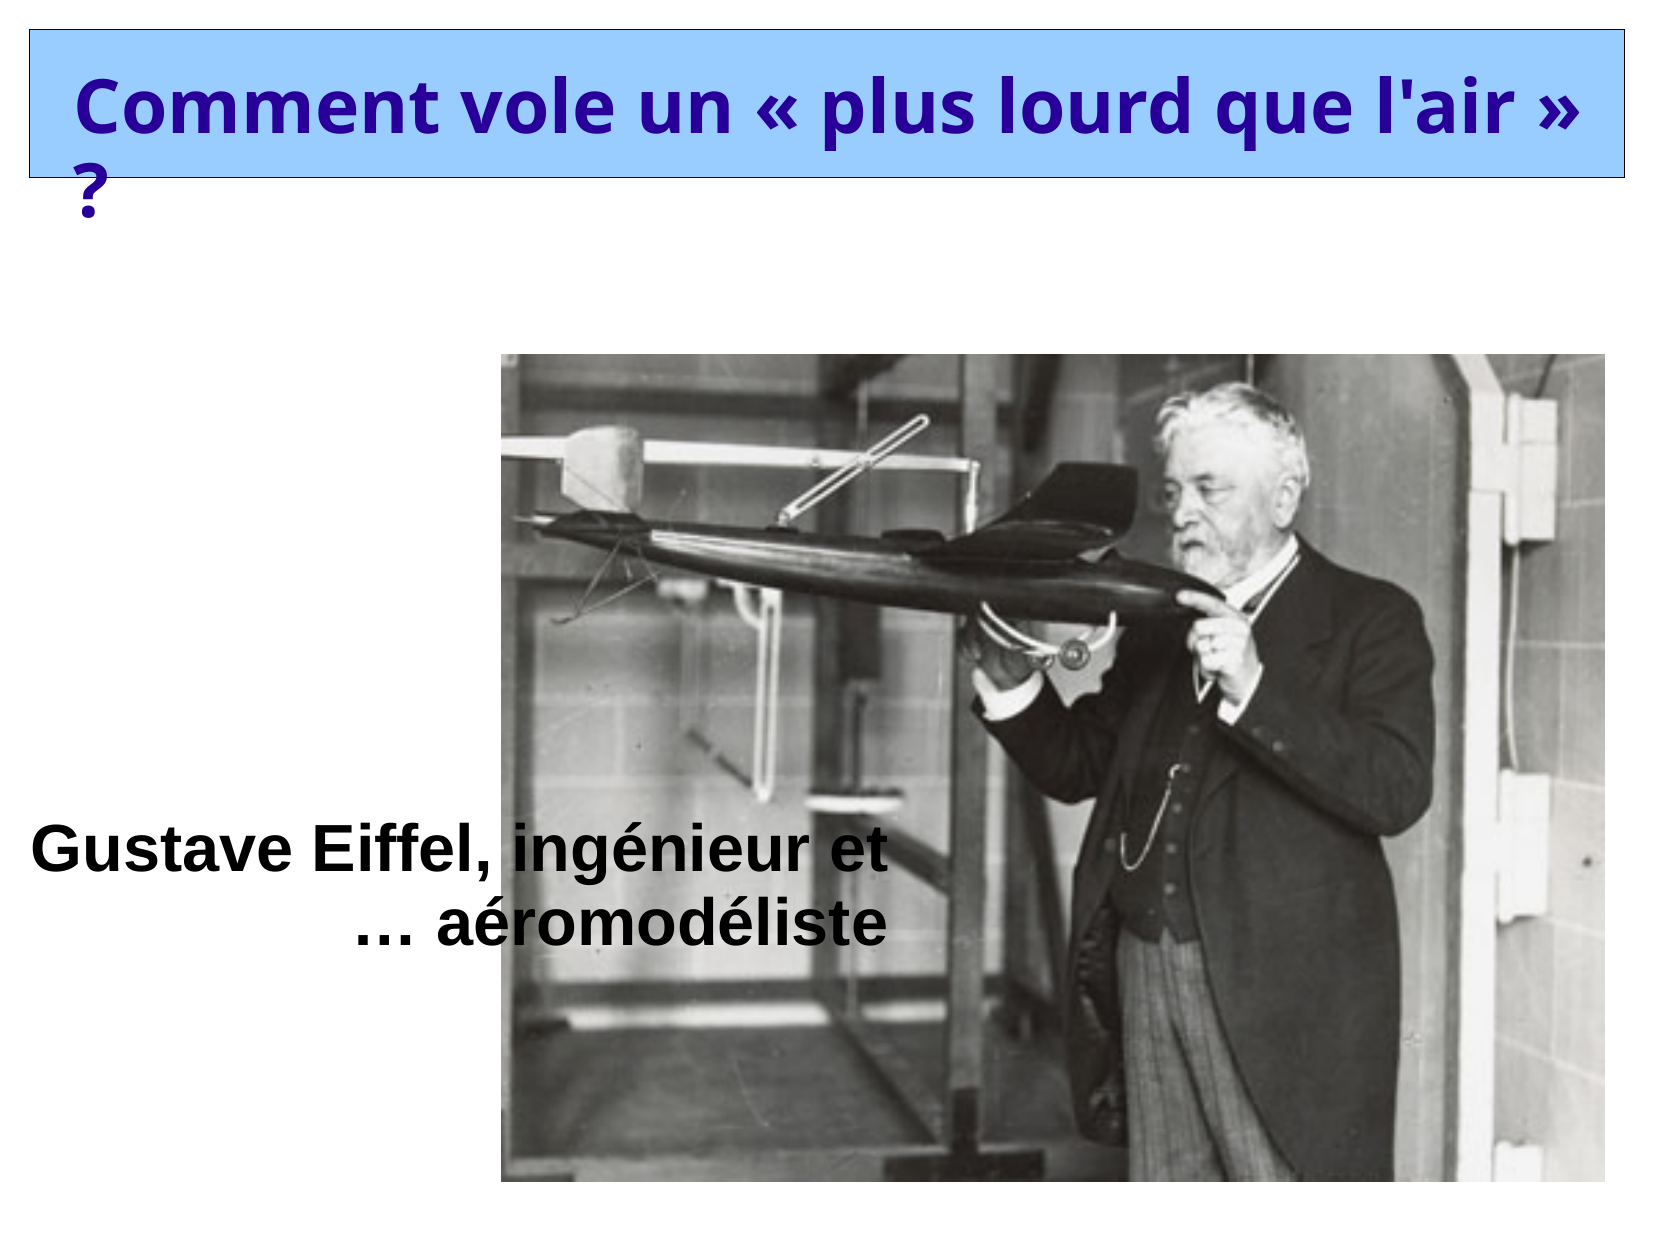

Comment vole un « plus lourd que l'air » ?
# Gustave Eiffel, ingénieur et 					… aéromodéliste